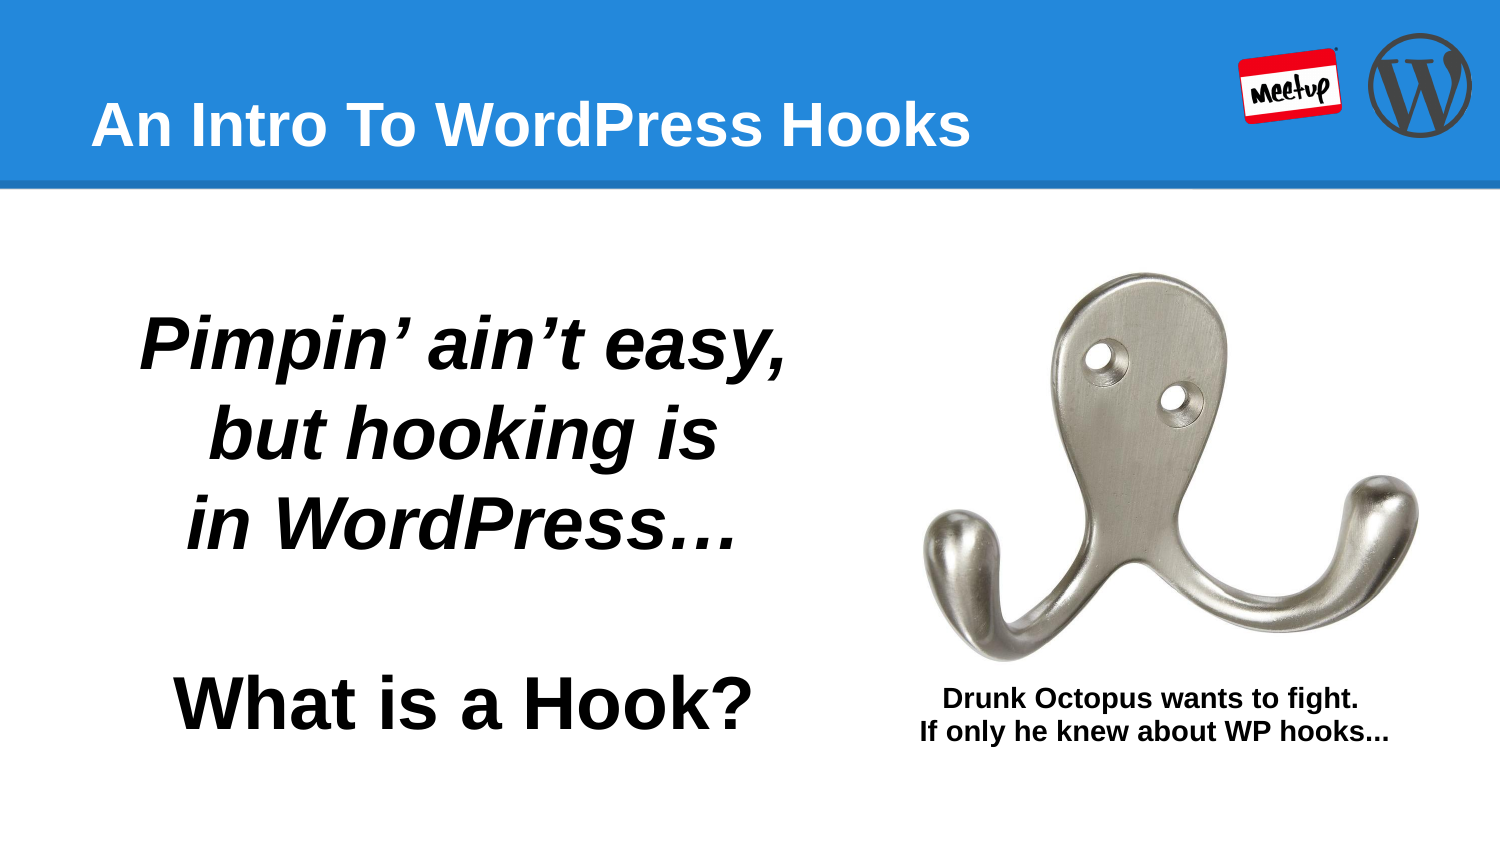

# An Intro To WordPress Hooks
Pimpin’ ain’t easy,
but hooking is
in WordPress…
What is a Hook?
Drunk Octopus wants to fight.
If only he knew about WP hooks...